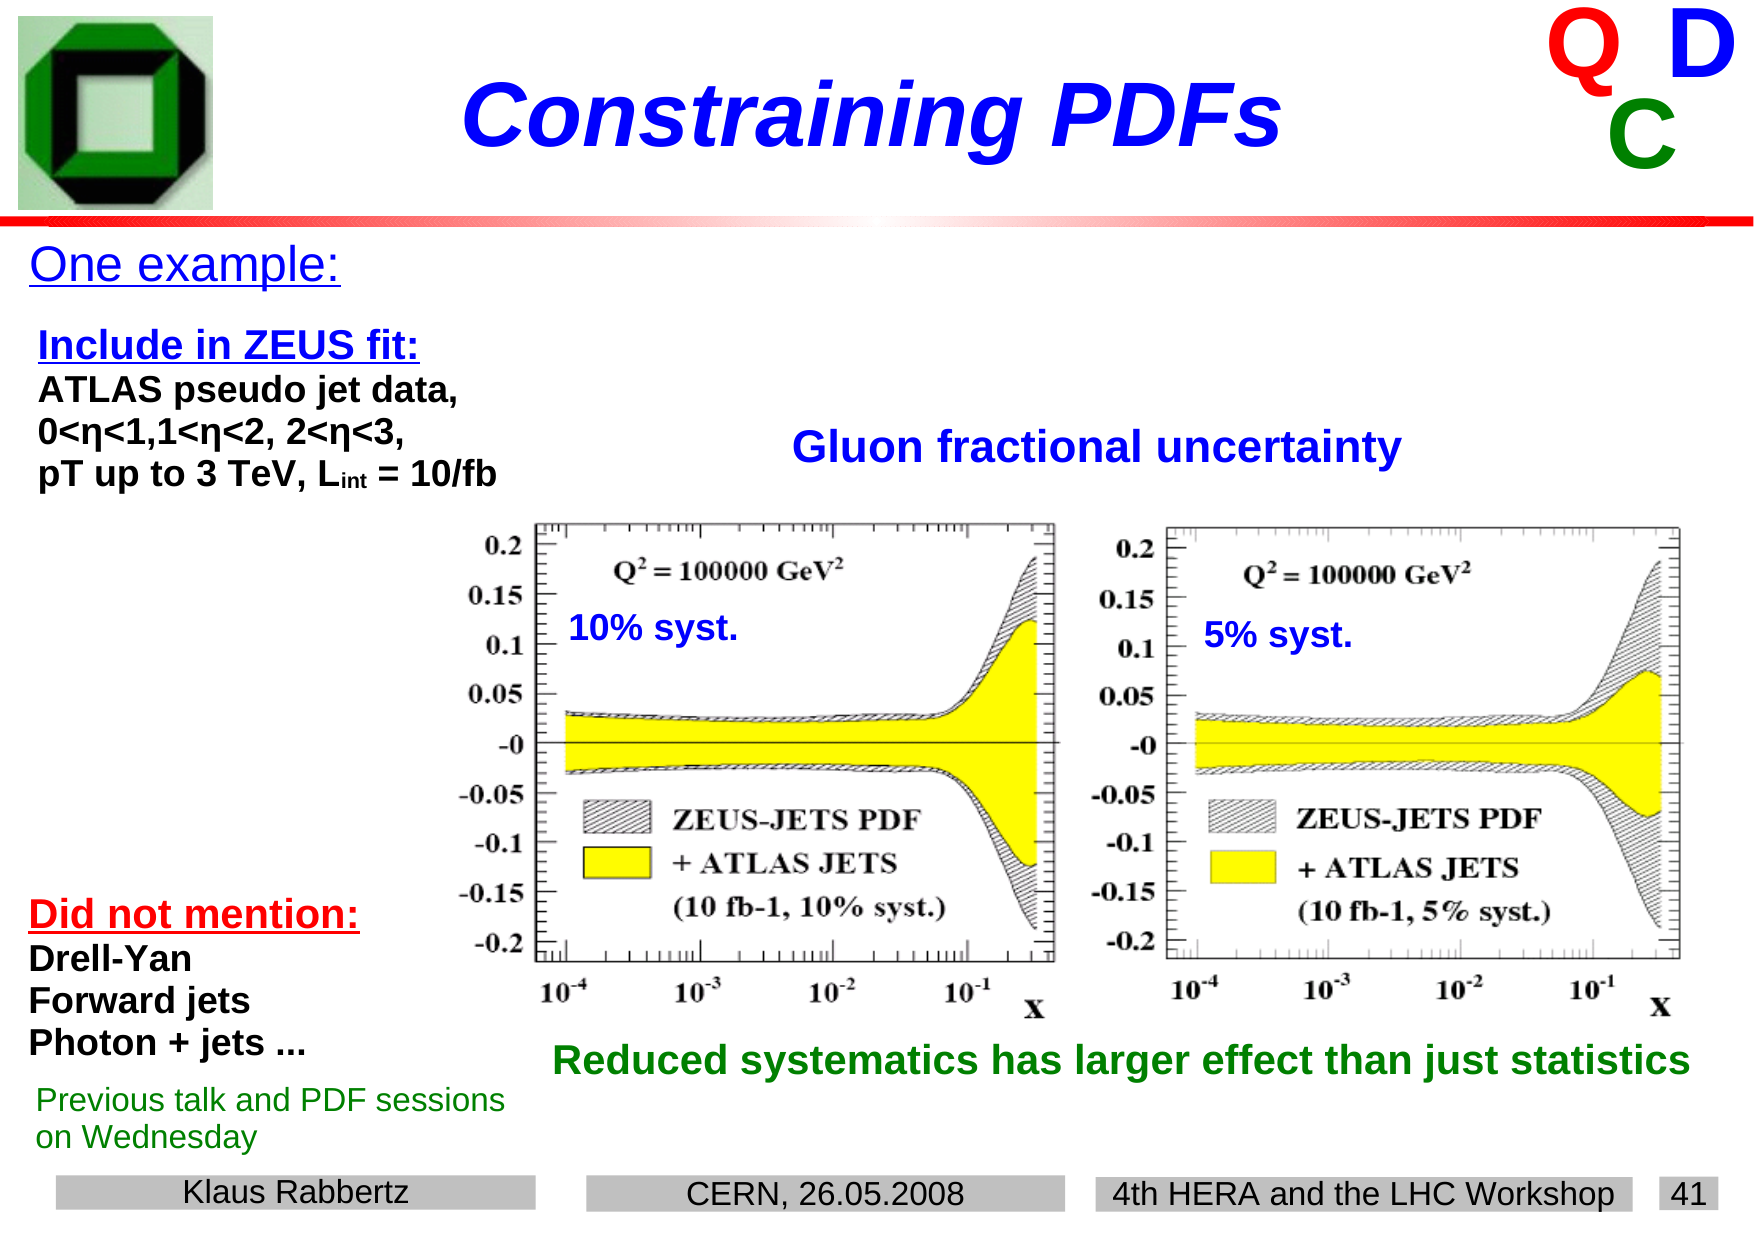

# Constraining PDFs
One example:
Include in ZEUS fit:
ATLAS pseudo jet data,
0<η<1,1<η<2, 2<η<3,
pT up to 3 TeV, Lint = 10/fb
Gluon fractional uncertainty
10% syst.
5% syst.
Did not mention:
Drell-Yan
Forward jets
Photon + jets ...
Reduced systematics has larger effect than just statistics
 Previous talk and PDF sessions on Wednesday